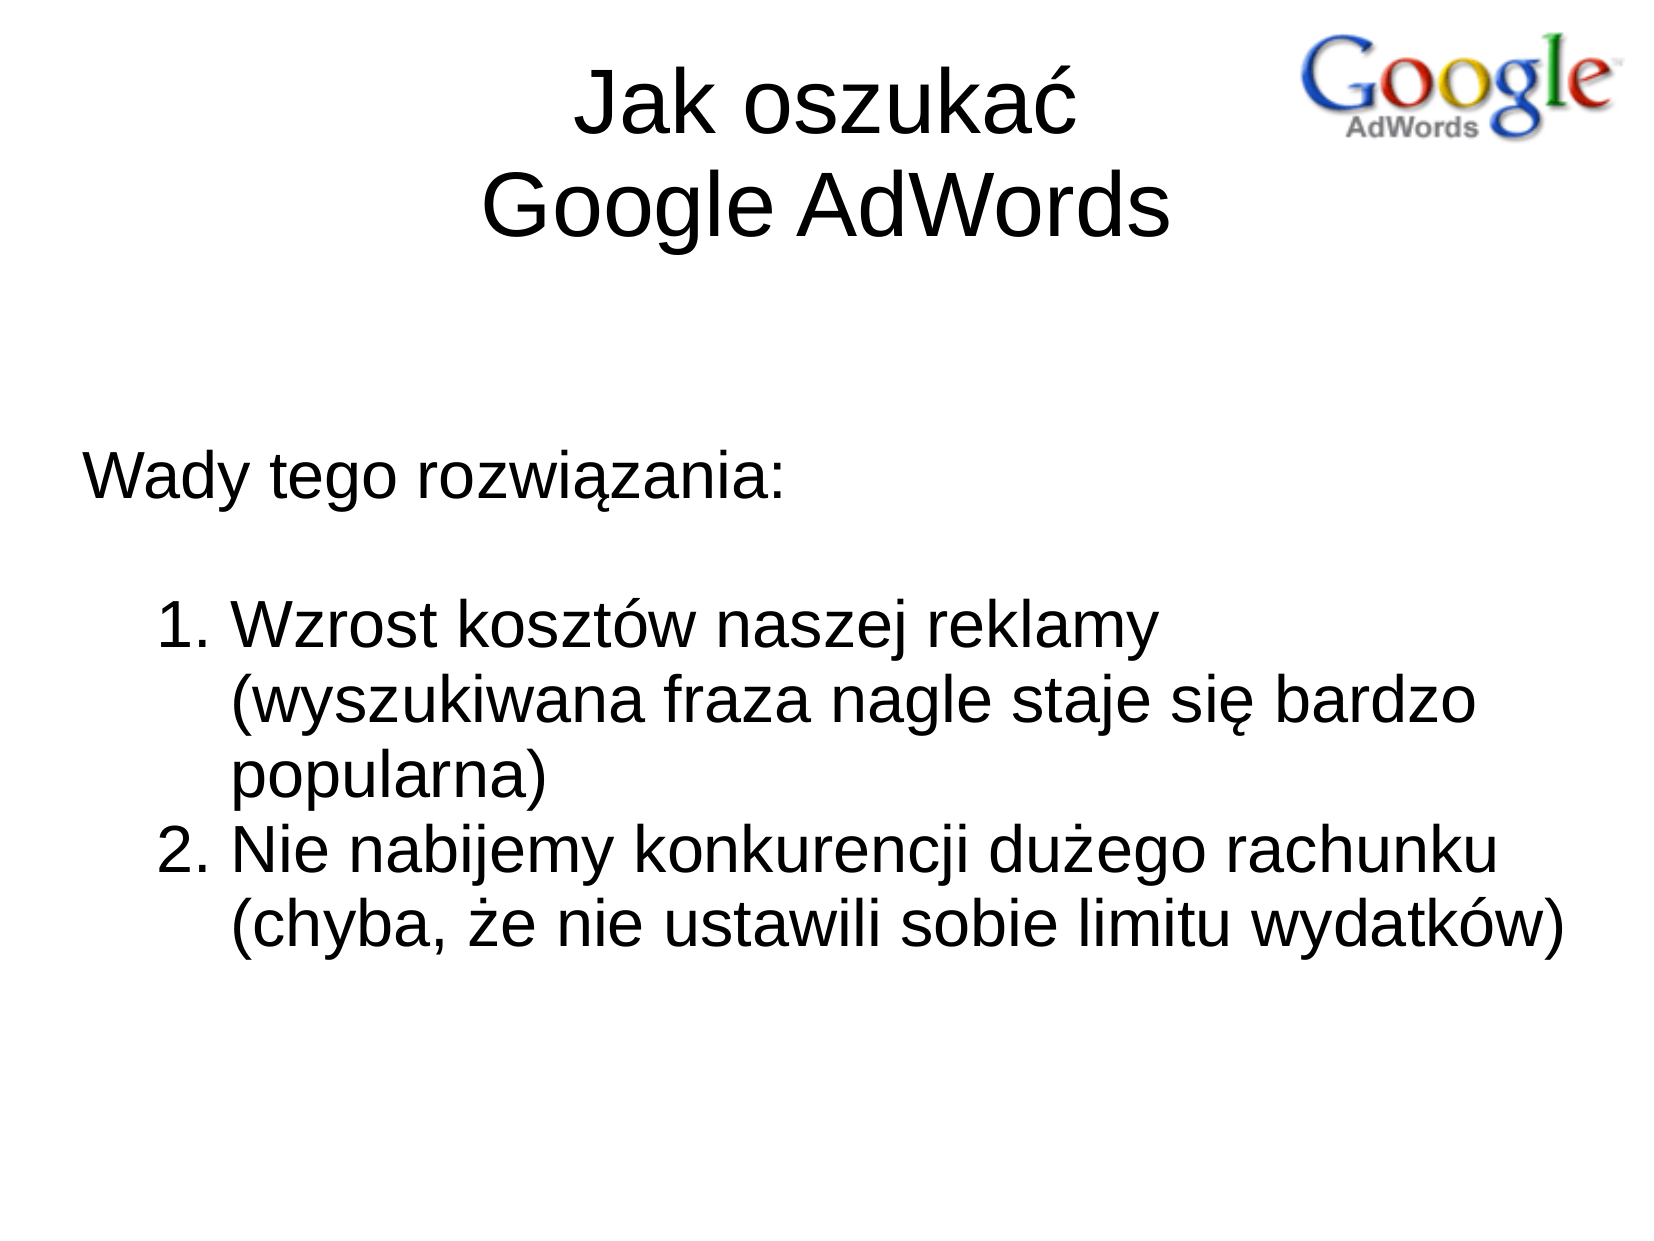

# Jak oszukać Google AdWords
Wady tego rozwiązania:
	1. Wzrost kosztów naszej reklamy 								(wyszukiwana fraza nagle staje się bardzo 			popularna)
	2. Nie nabijemy konkurencji dużego rachunku 			(chyba, że nie ustawili sobie limitu wydatków)